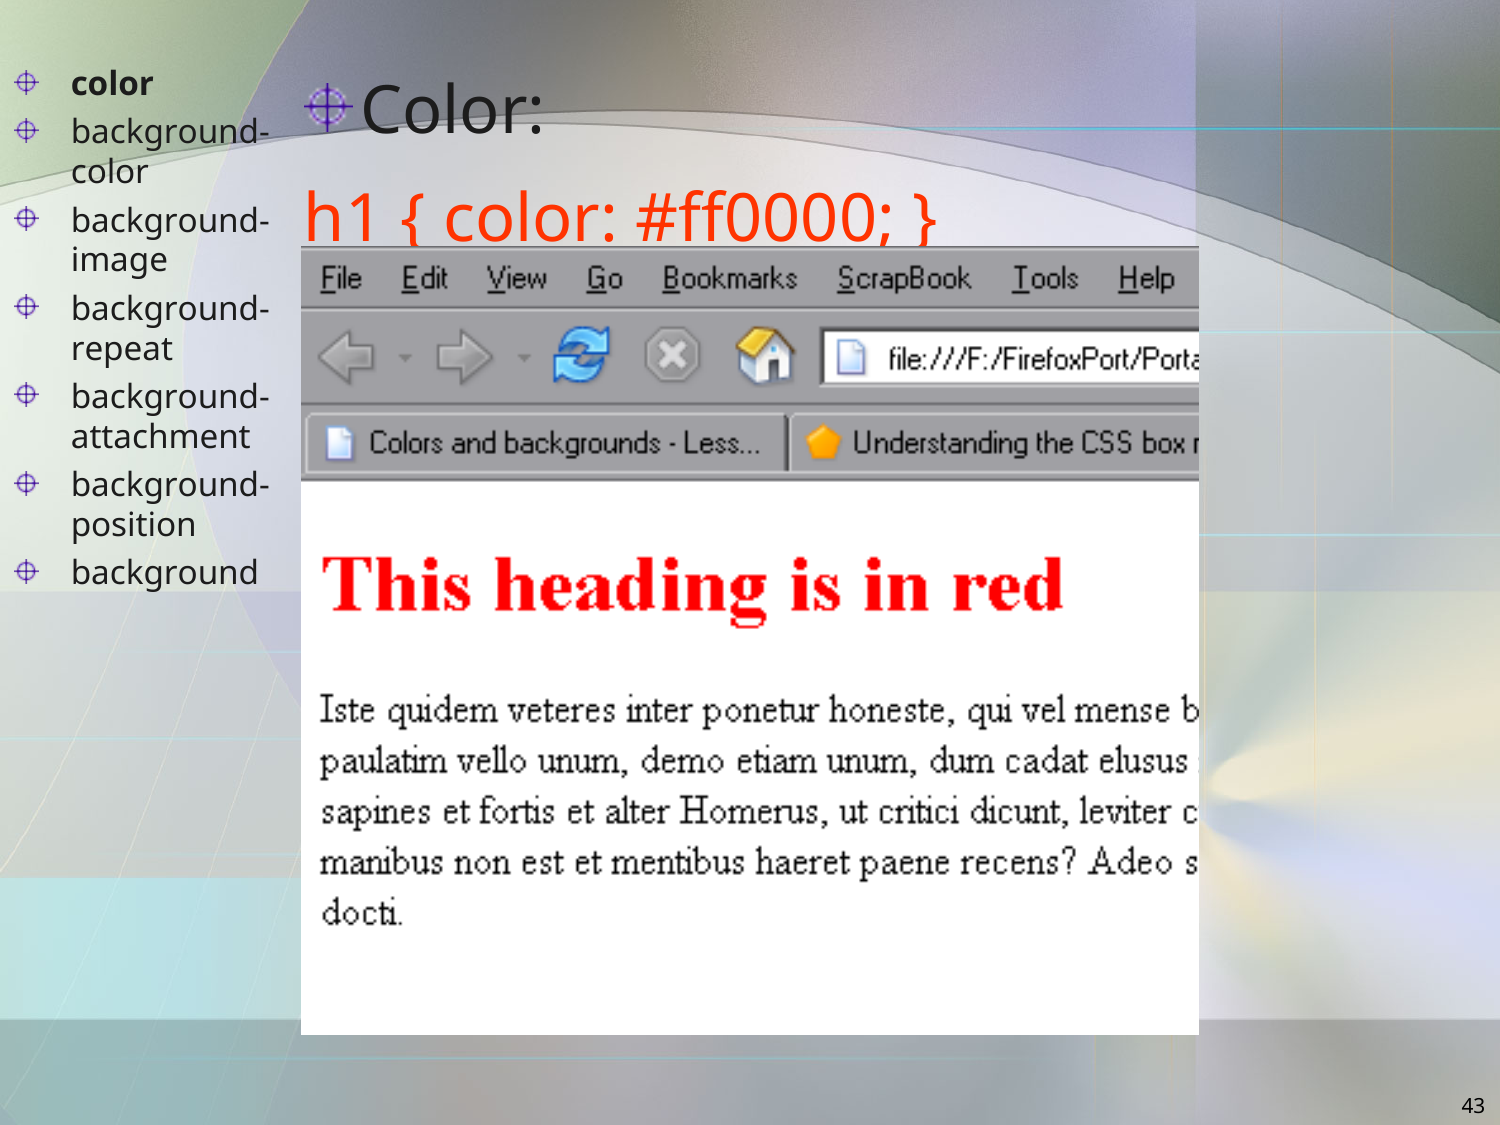

# Color:
h1 { color: #ff0000; }
color
background-color
background-image
background-repeat
background-attachment
background-position
background
43